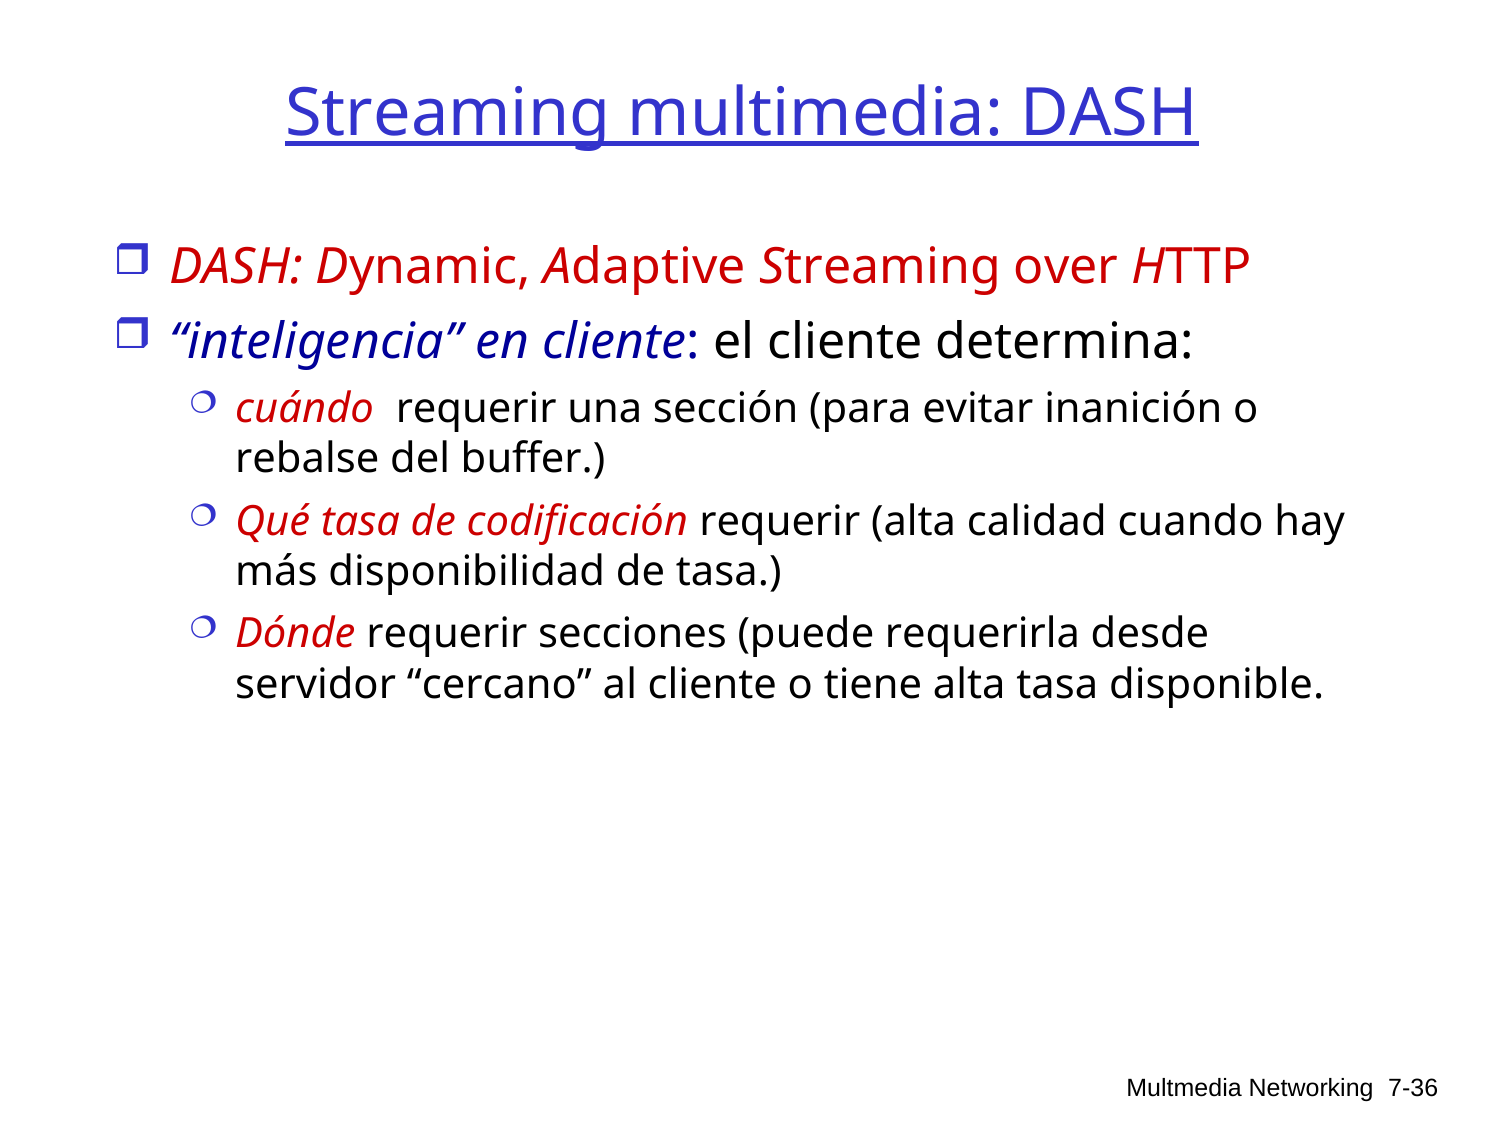

# Streaming multimedia: DASH
DASH: Dynamic, Adaptive Streaming over HTTP
“inteligencia” en cliente: el cliente determina:
cuándo requerir una sección (para evitar inanición o rebalse del buffer.)
Qué tasa de codificación requerir (alta calidad cuando hay más disponibilidad de tasa.)
Dónde requerir secciones (puede requerirla desde servidor “cercano” al cliente o tiene alta tasa disponible.
Multmedia Networking